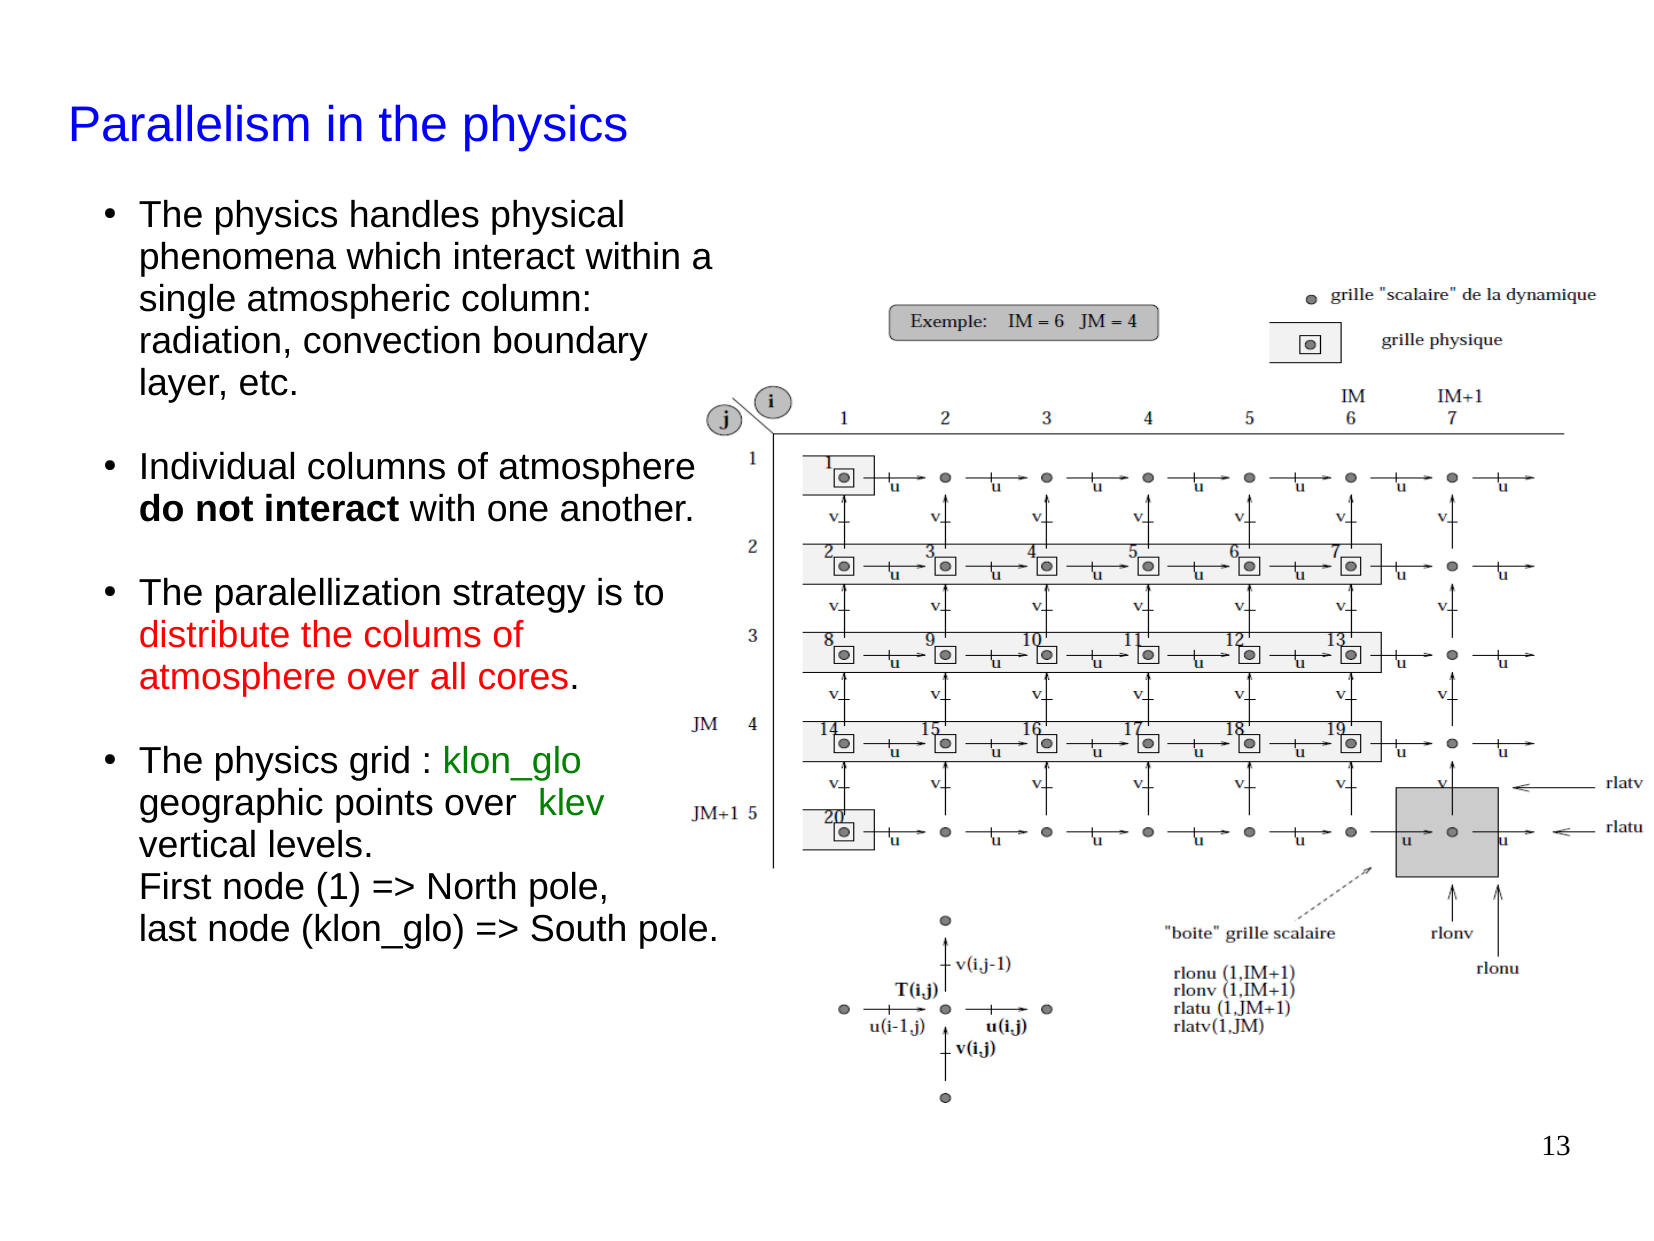

Parallelism in the physics
The physics handles physical phenomena which interact within a single atmospheric column: radiation, convection boundary layer, etc.
Individual columns of atmosphere do not interact with one another.
The paralellization strategy is to distribute the colums of atmosphere over all cores.
The physics grid : klon_glo geographic points over klev vertical levels.
First node (1) => North pole,
last node (klon_glo) => South pole.
13